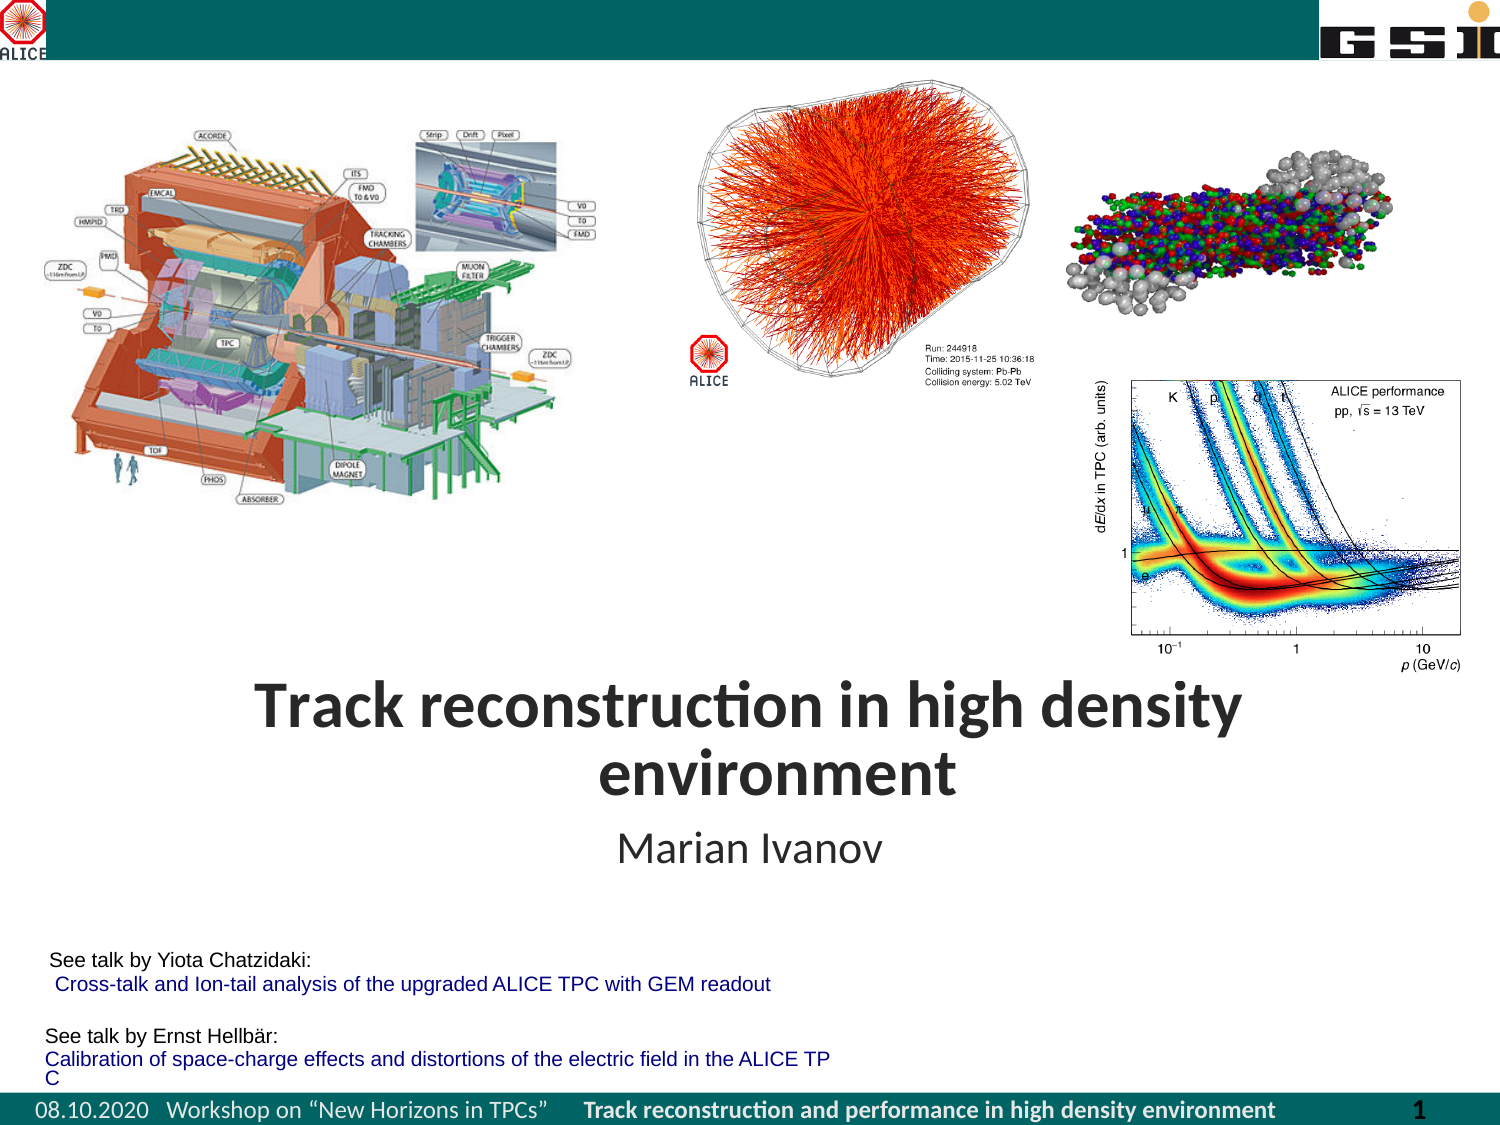

# Track reconstruction in high density environment
Marian Ivanov
See talk by Yiota Chatzidaki: Cross-talk and Ion-tail analysis of the upgraded ALICE TPC with GEM readout
See talk by Ernst Hellbär:Calibration of space-charge effects and distortions of the electric field in the ALICE TPC